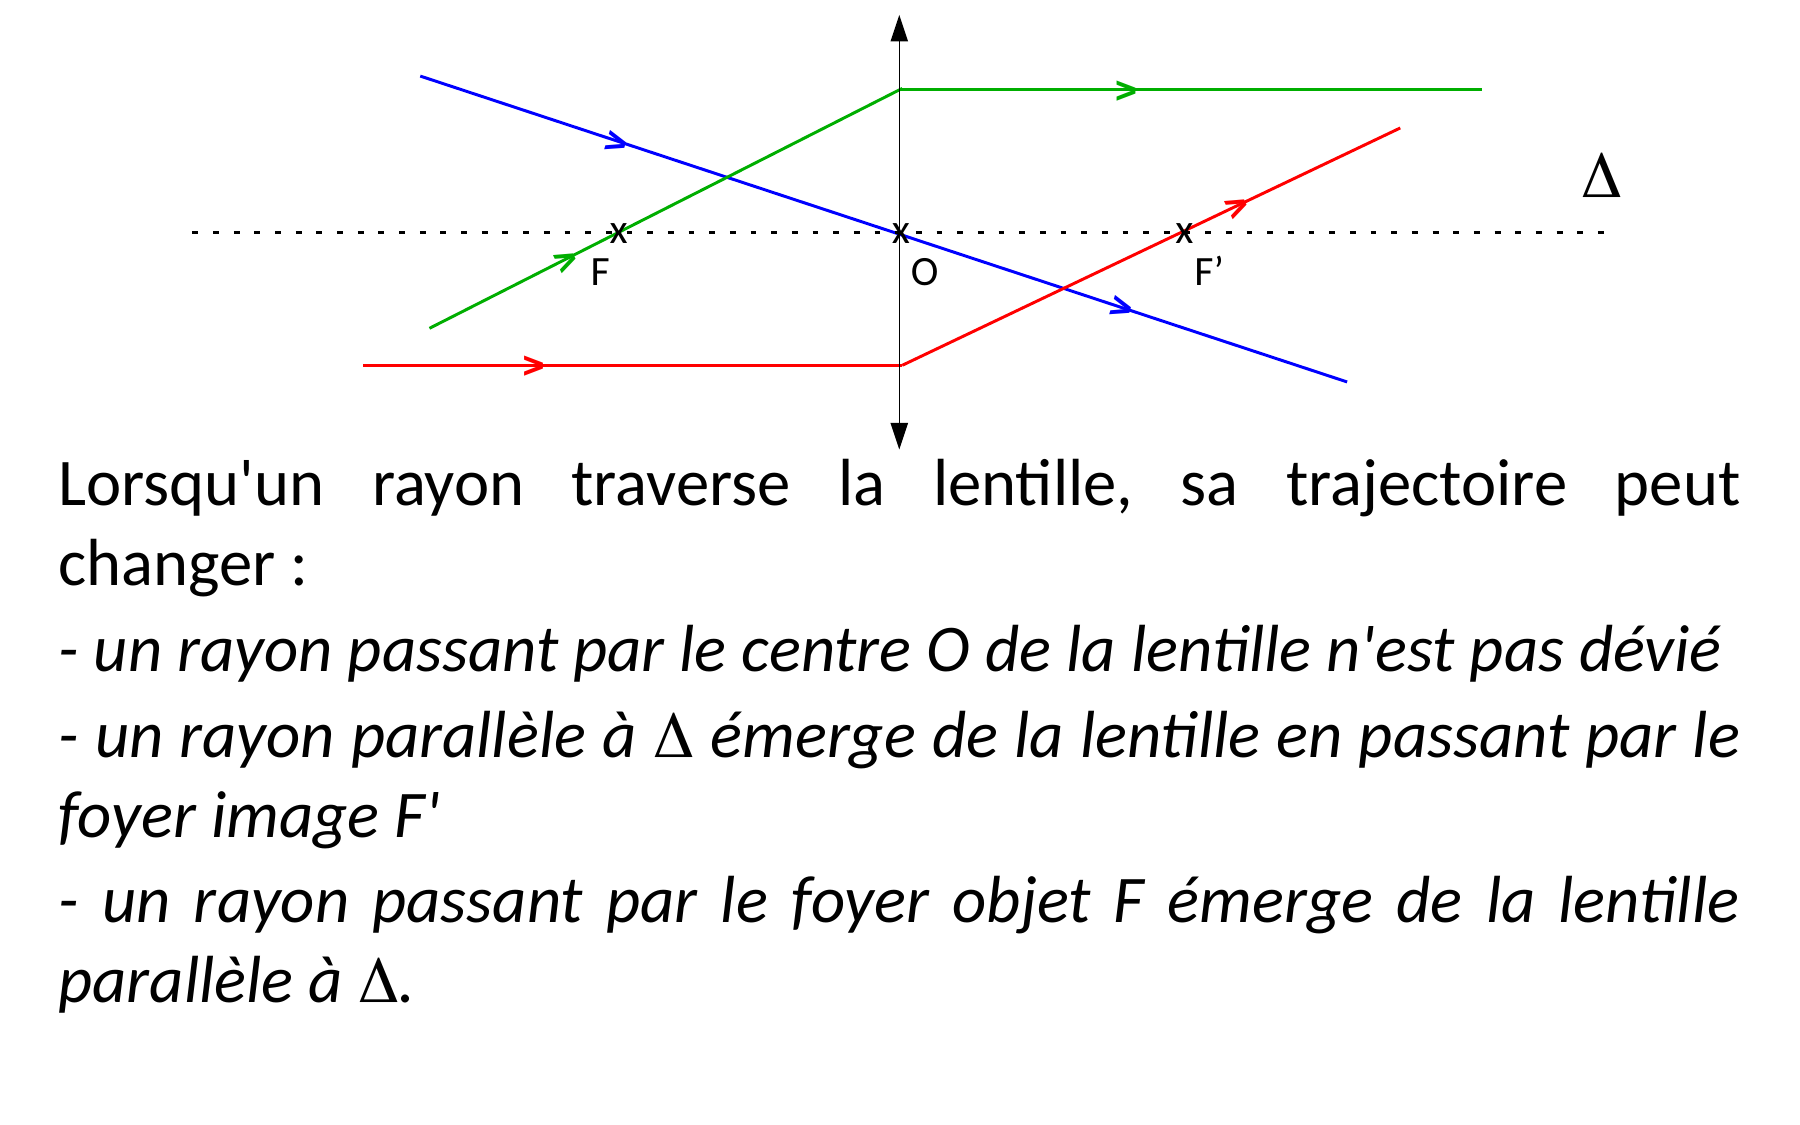

>
>
D
>
x
 O
 x
F
x
 F’
>
>
>
# Lorsqu'un rayon traverse la lentille, sa trajectoire peut changer :
- un rayon passant par le centre O de la lentille n'est pas dévié
- un rayon parallèle à D émerge de la lentille en passant par le foyer image F'
- un rayon passant par le foyer objet F émerge de la lentille parallèle à D.